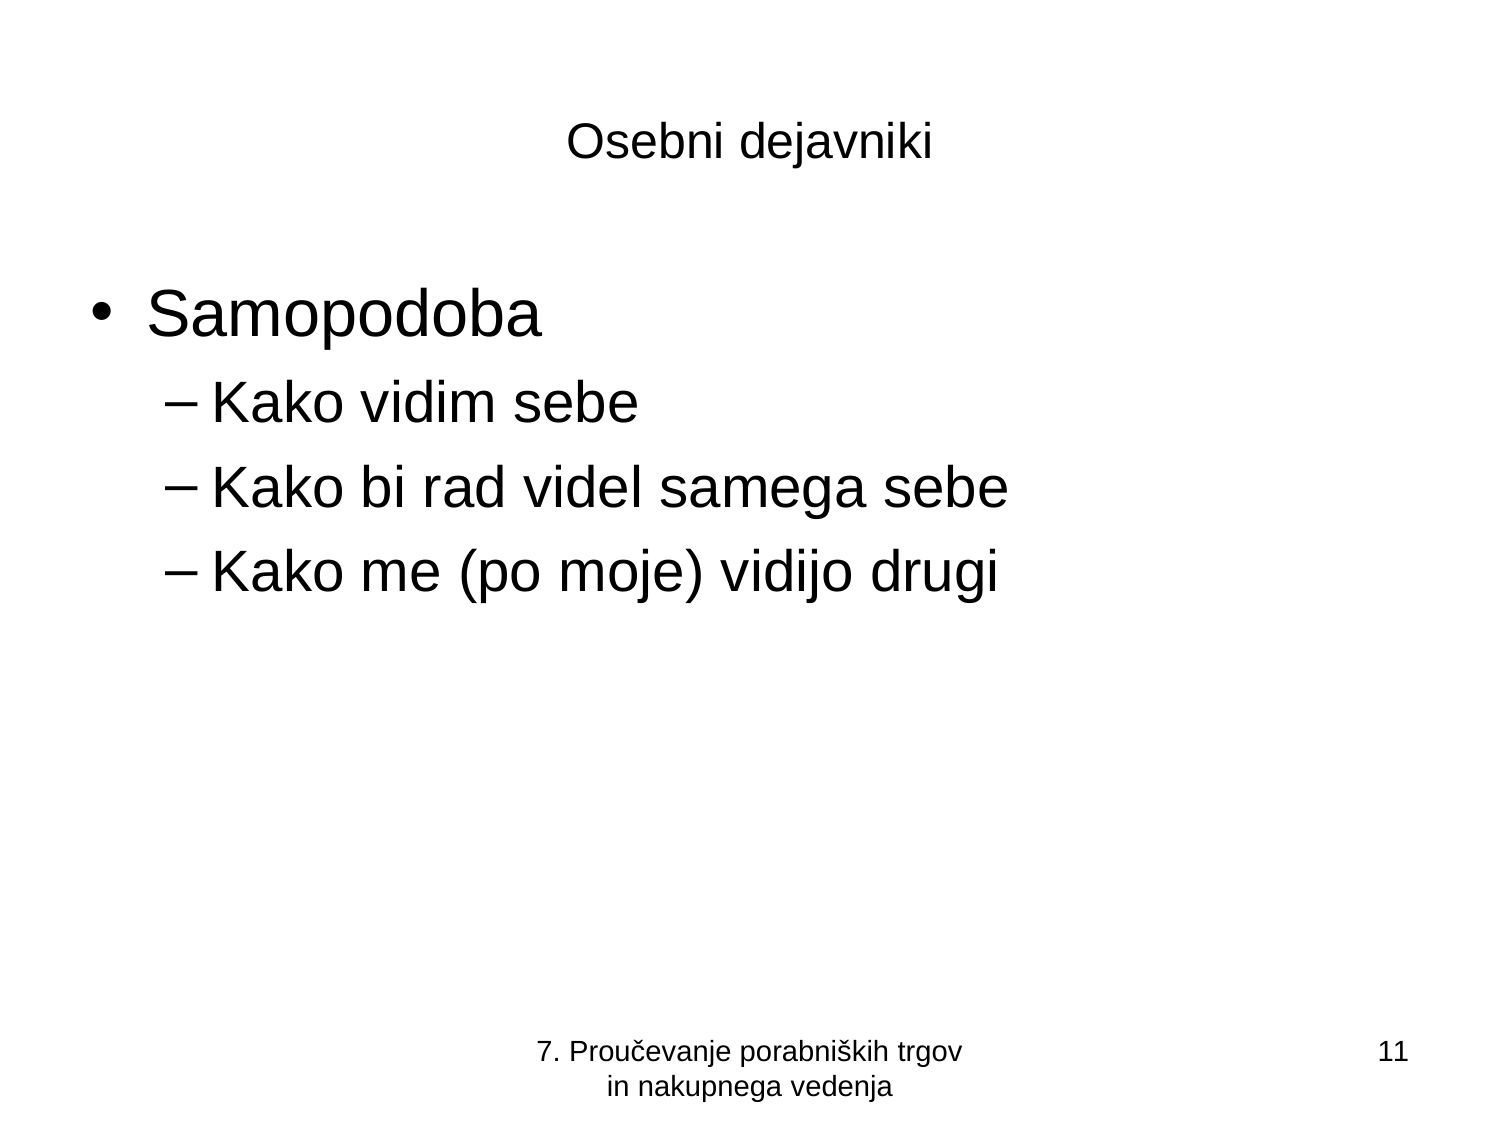

# Osebni dejavniki
Samopodoba
Kako vidim sebe
Kako bi rad videl samega sebe
Kako me (po moje) vidijo drugi
7. Proučevanje porabniških trgov in nakupnega vedenja